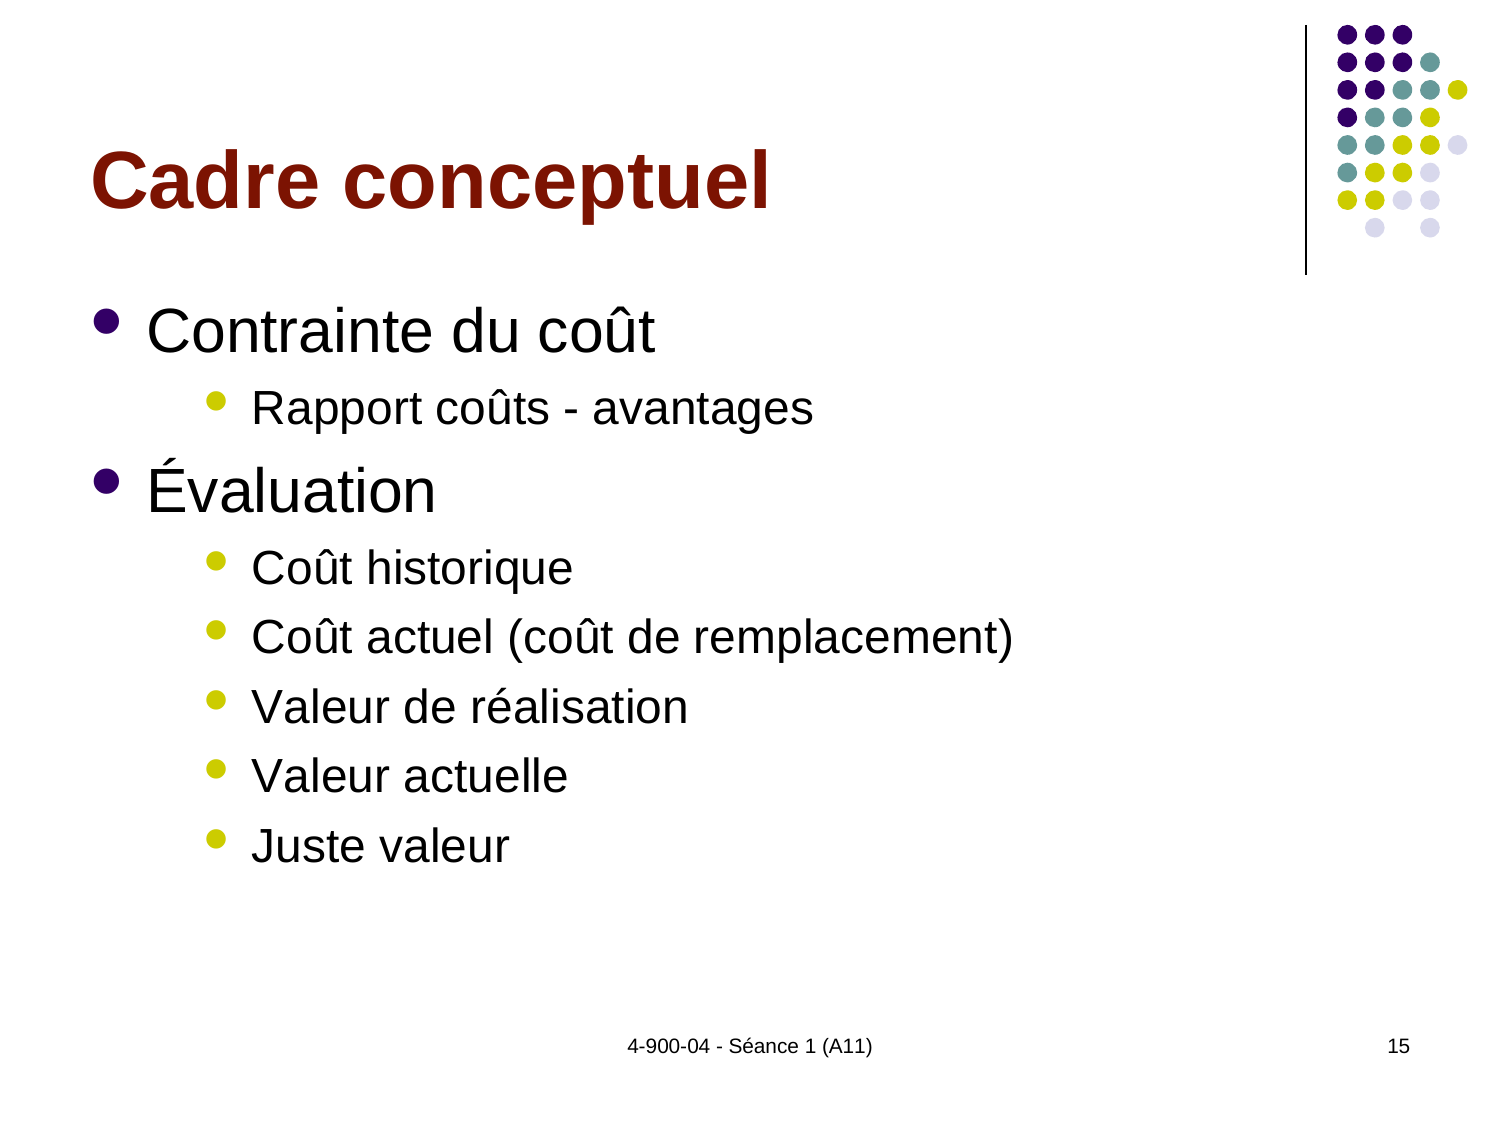

# Cadre conceptuel
Contrainte du coût
Rapport coûts - avantages
Évaluation
Coût historique
Coût actuel (coût de remplacement)
Valeur de réalisation
Valeur actuelle
Juste valeur
4-900-04 - Séance 1 (A11)